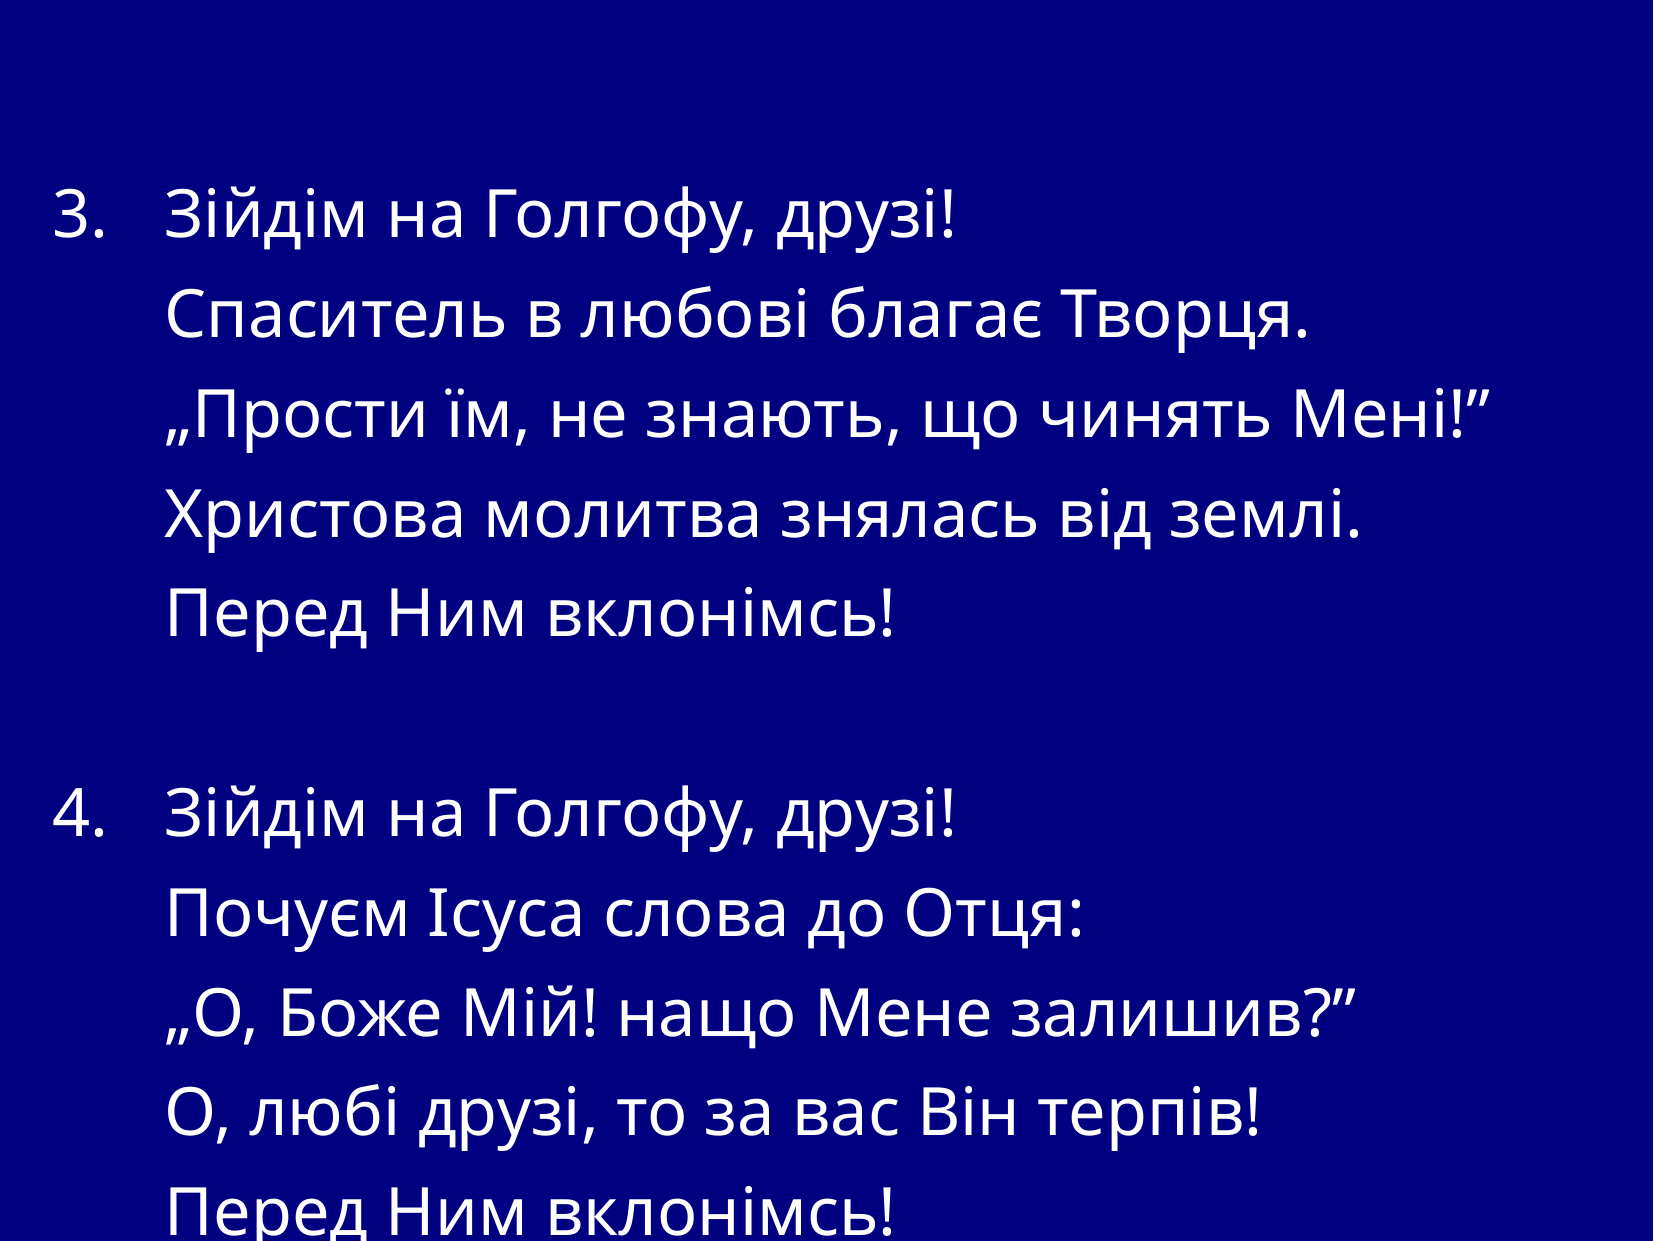

3.	Зійдім на Голгофу, друзі!
	Спаситель в любові благає Творця.
	„Прости їм, не знають, що чинять Мені!”
	Христова молитва знялась від землі.
	Перед Ним вклонімсь!
4.	Зійдім на Голгофу, друзі!
	Почуєм Ісуса слова до Отця:
	„О, Боже Мій! нащо Мене залишив?”
	О, любі друзі, то за вас Він терпів!
	Перед Ним вклонімсь!